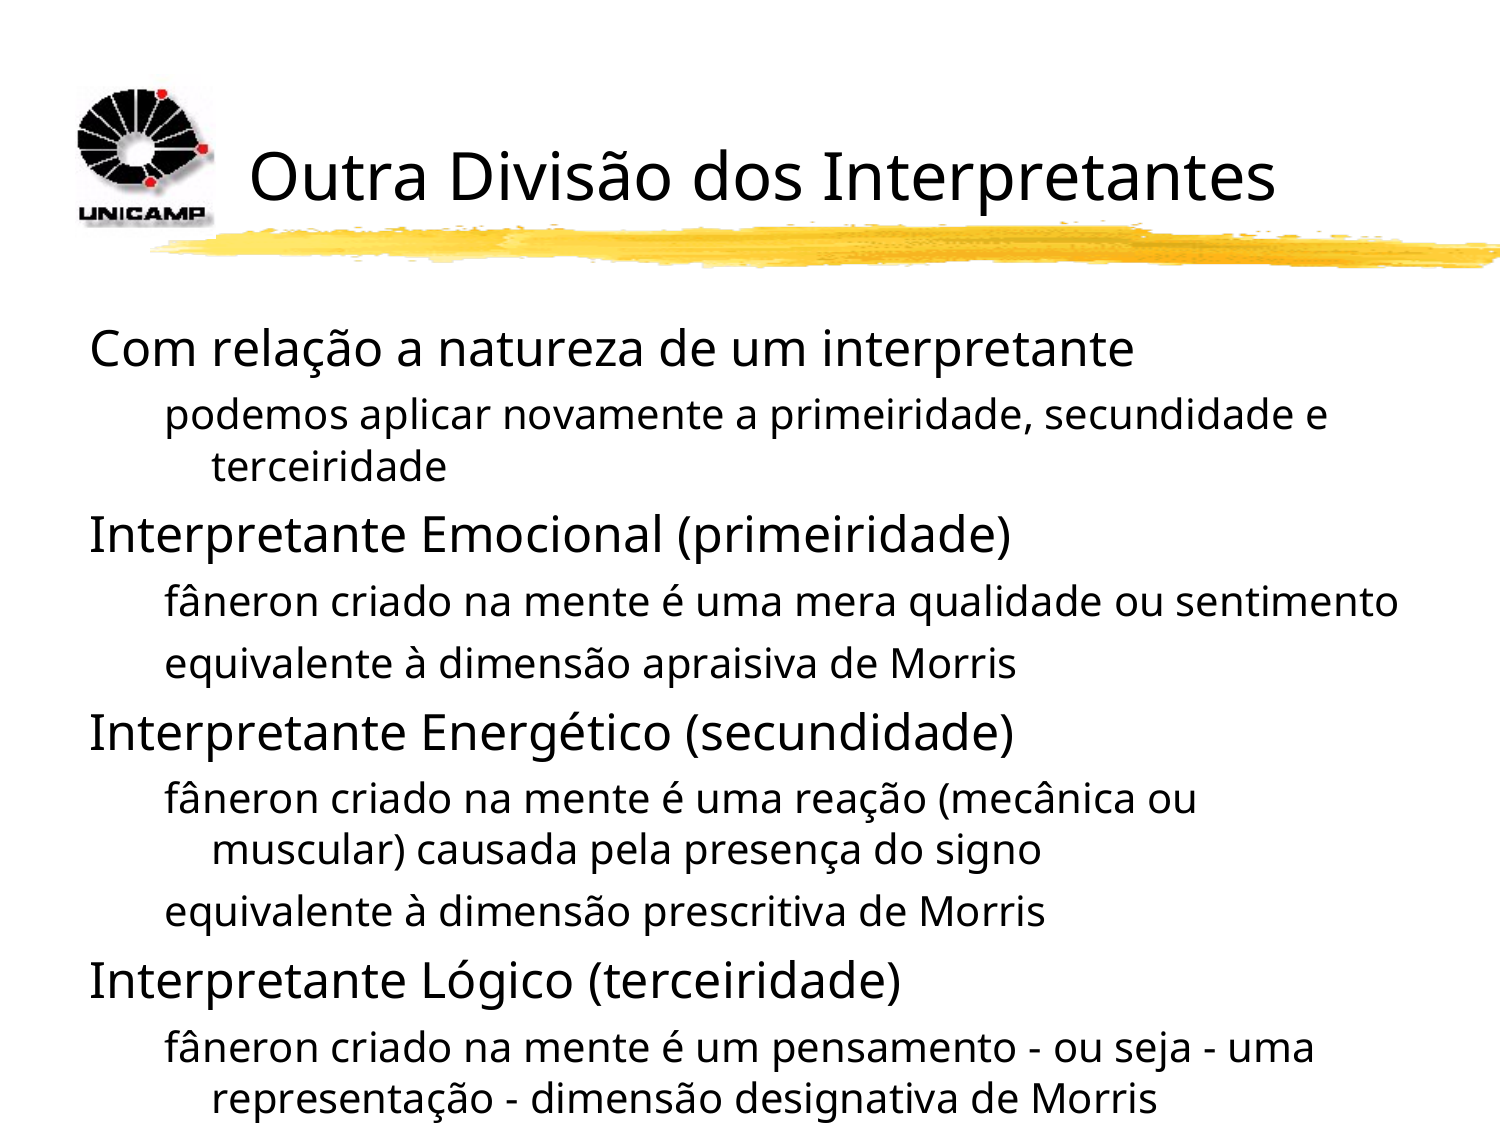

# Outra Divisão dos Interpretantes
Com relação a natureza de um interpretante
podemos aplicar novamente a primeiridade, secundidade e terceiridade
Interpretante Emocional (primeiridade)
fâneron criado na mente é uma mera qualidade ou sentimento
equivalente à dimensão apraisiva de Morris
Interpretante Energético (secundidade)
fâneron criado na mente é uma reação (mecânica ou muscular) causada pela presença do signo
equivalente à dimensão prescritiva de Morris
Interpretante Lógico (terceiridade)
fâneron criado na mente é um pensamento - ou seja - uma representação - dimensão designativa de Morris